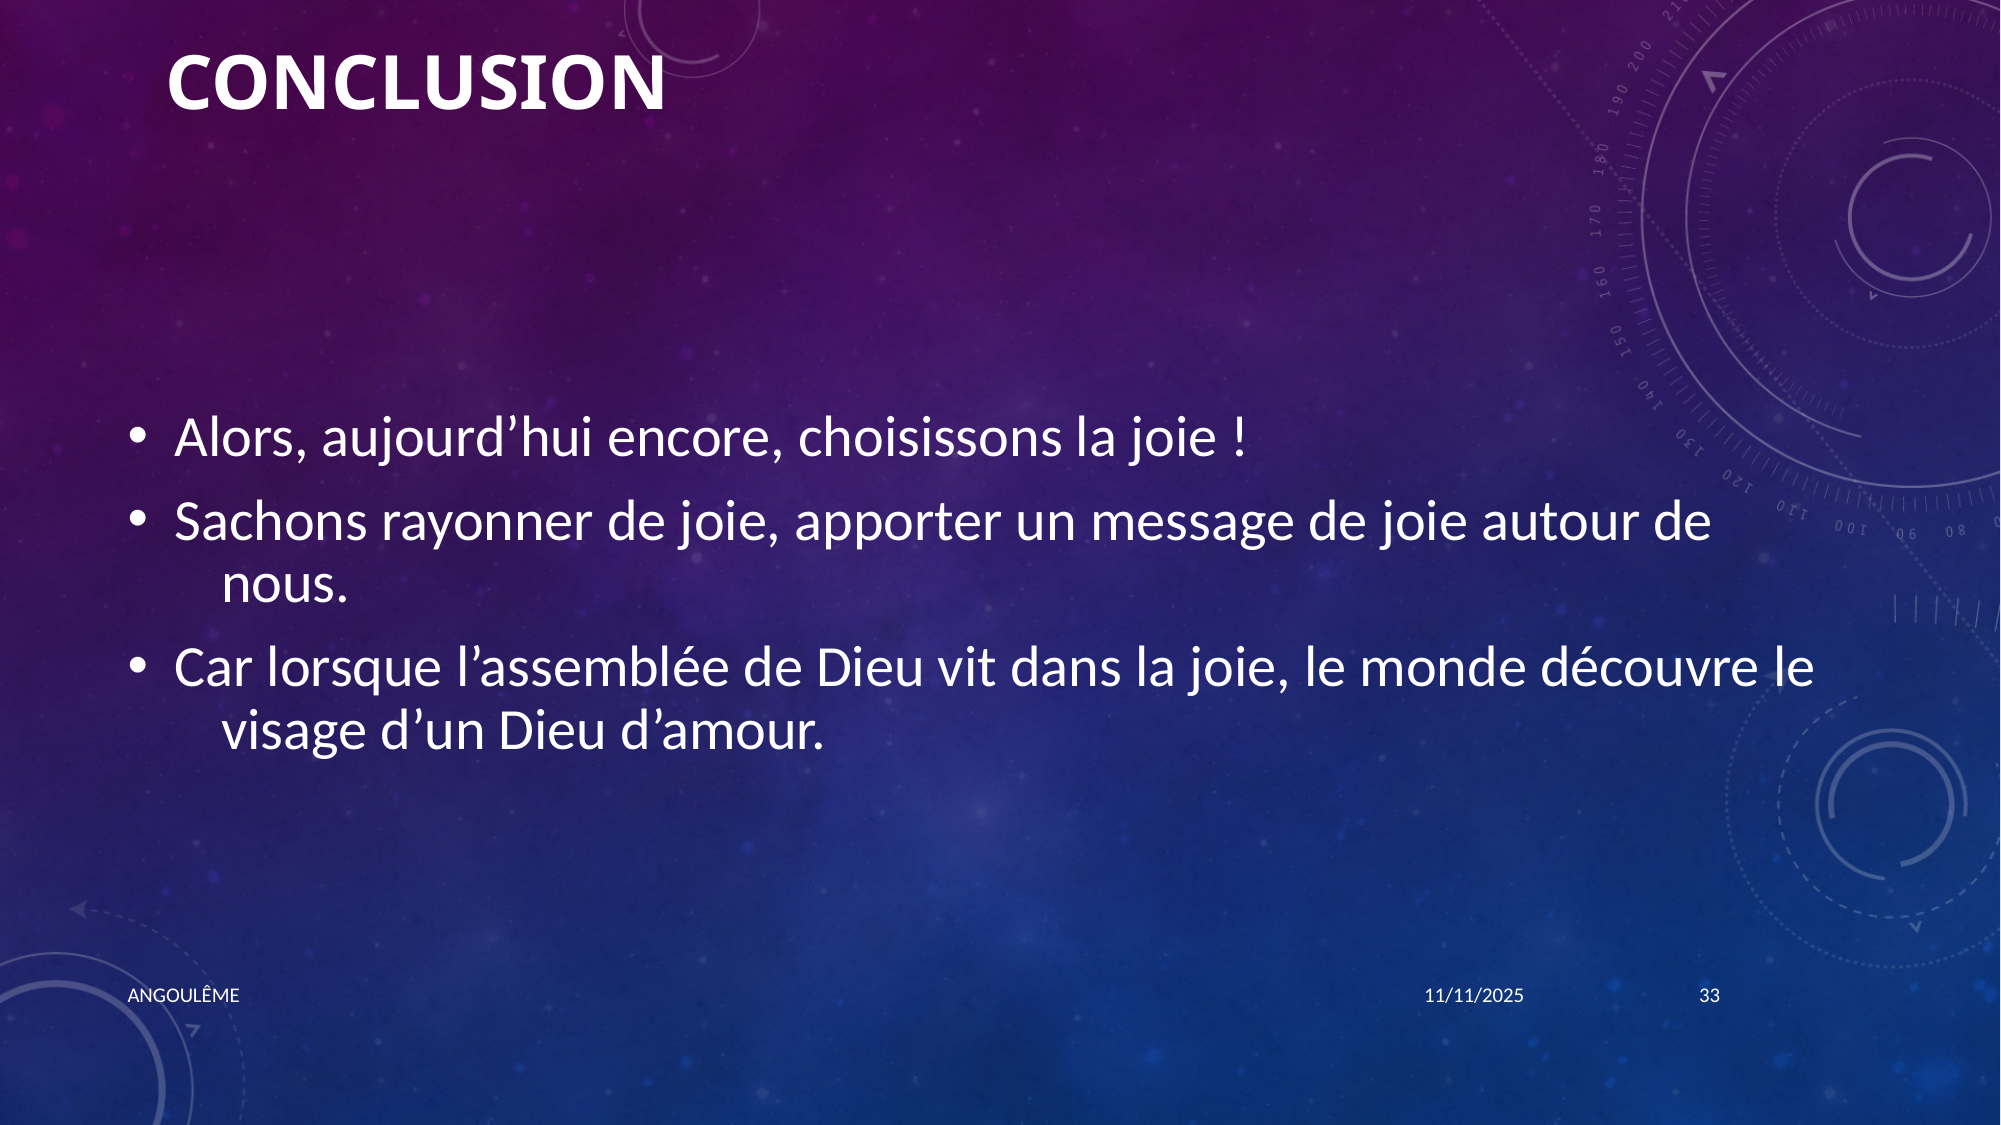

# CONCLUSION
Alors, aujourd’hui encore, choisissons la joie !
Sachons rayonner de joie, apporter un message de joie autour de nous.
Car lorsque l’assemblée de Dieu vit dans la joie, le monde découvre le visage d’un Dieu d’amour.
ANGOULÊME
11/11/2025